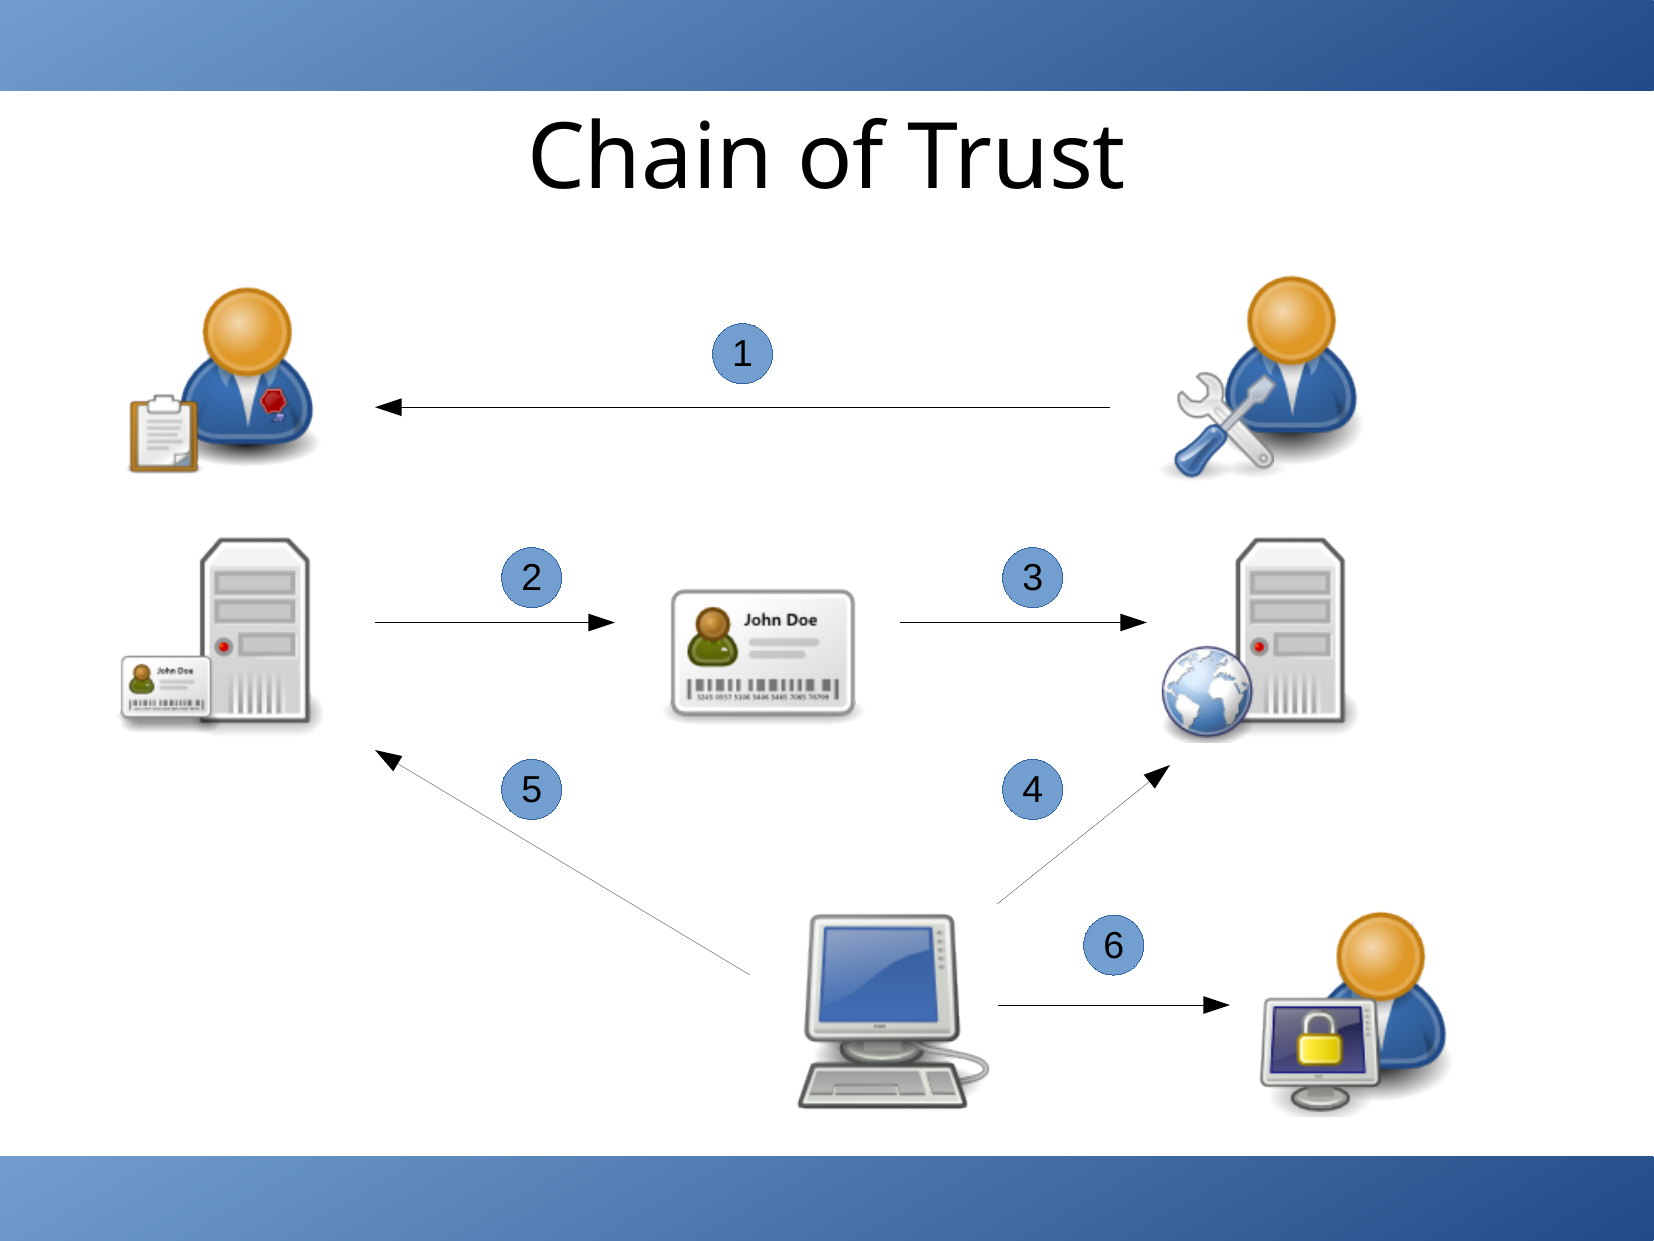

# Chain of Trust
1
2
3
5
4
6